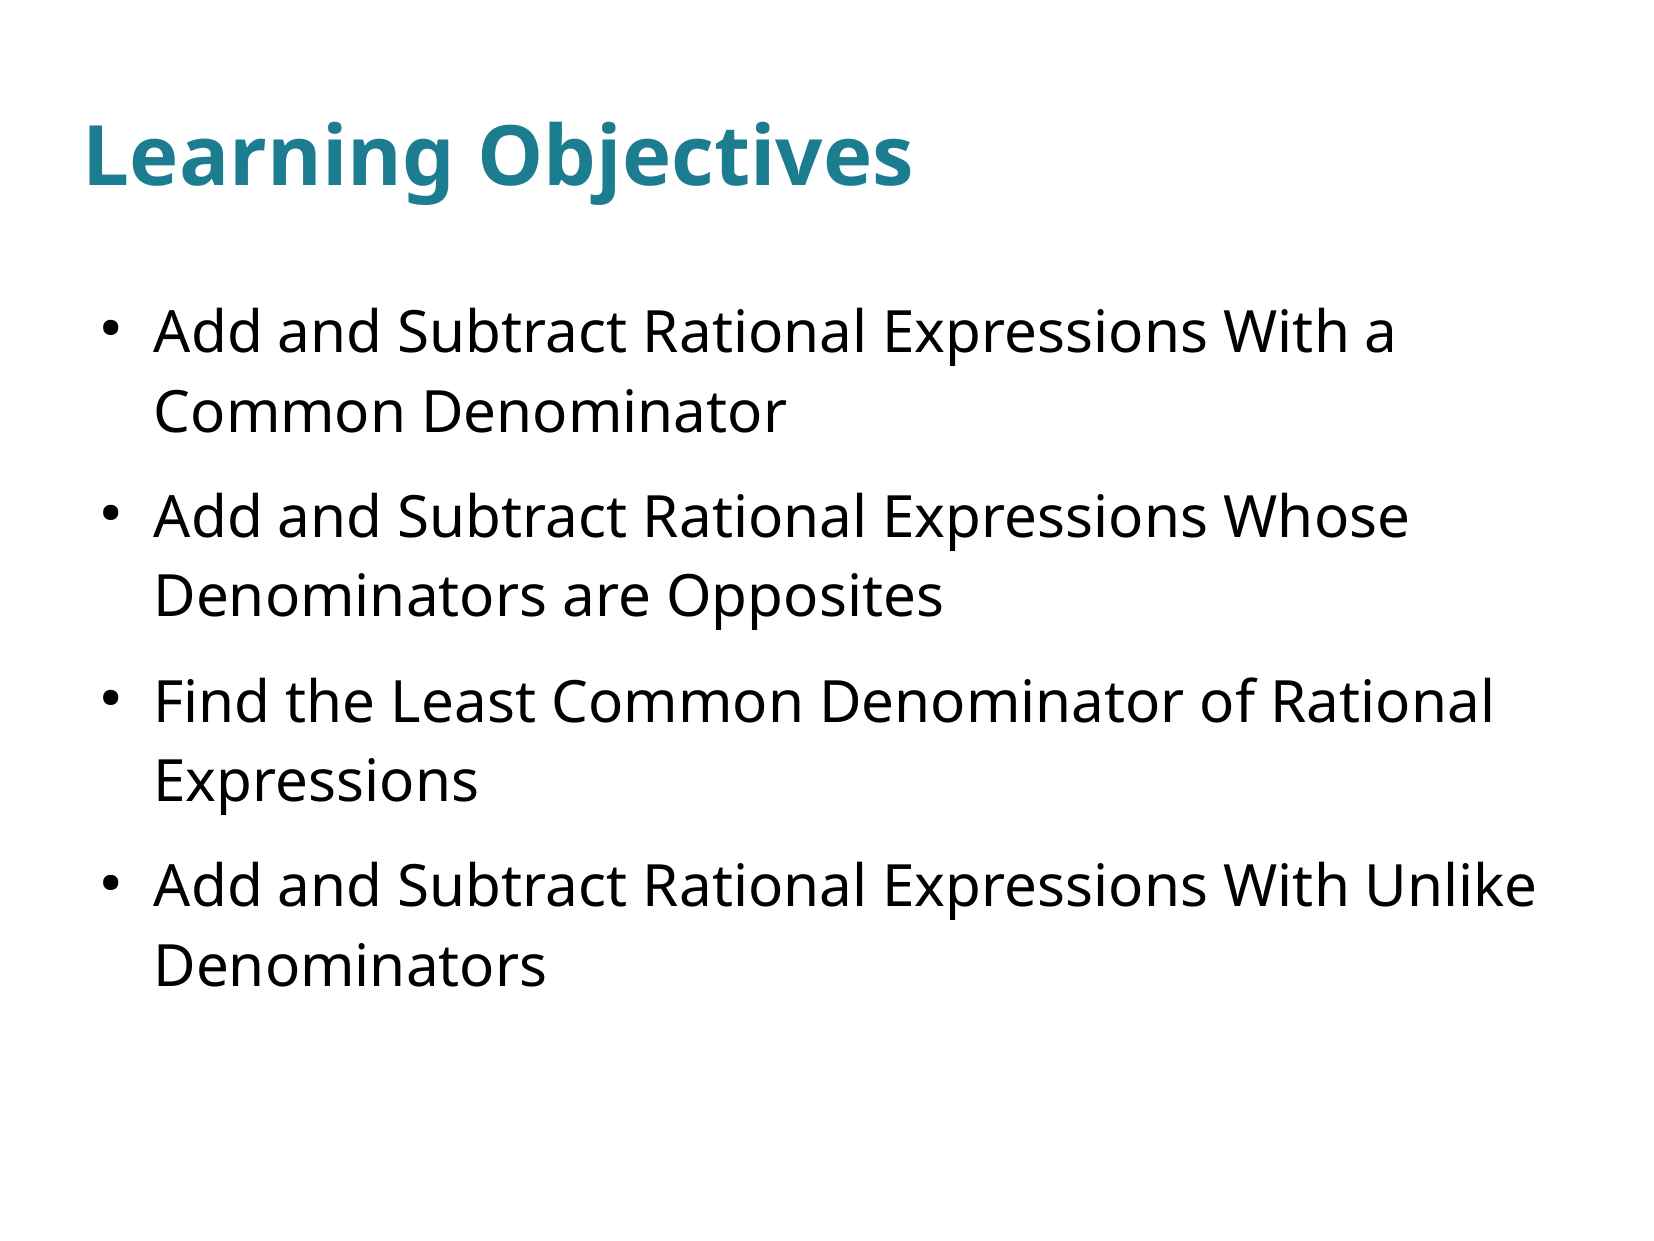

# Learning Objectives
Add and Subtract Rational Expressions With a Common Denominator
Add and Subtract Rational Expressions Whose Denominators are Opposites
Find the Least Common Denominator of Rational Expressions
Add and Subtract Rational Expressions With Unlike Denominators